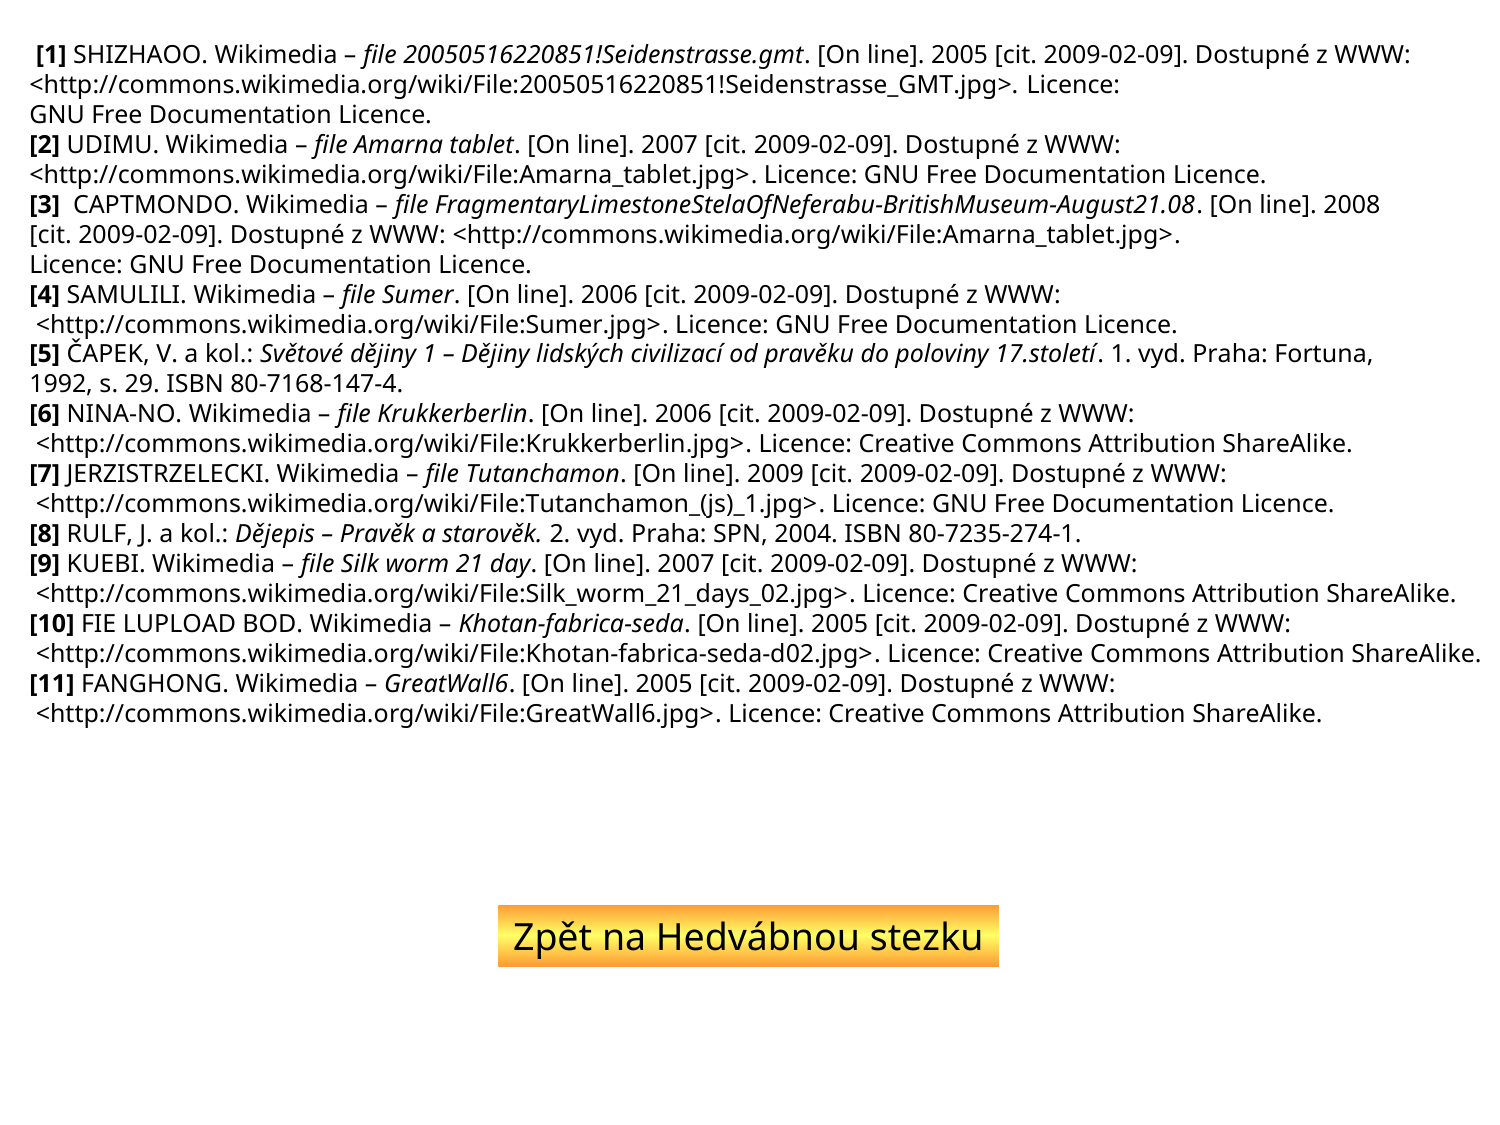

[1] SHIZHAOO. Wikimedia – file 20050516220851!Seidenstrasse.gmt. [On line]. 2005 [cit. 2009-02-09]. Dostupné z WWW:
<http://commons.wikimedia.org/wiki/File:20050516220851!Seidenstrasse_GMT.jpg>. Licence:
GNU Free Documentation Licence.
[2] UDIMU. Wikimedia – file Amarna tablet. [On line]. 2007 [cit. 2009-02-09]. Dostupné z WWW:
<http://commons.wikimedia.org/wiki/File:Amarna_tablet.jpg>. Licence: GNU Free Documentation Licence.
[3] CAPTMONDO. Wikimedia – file FragmentaryLimestoneStelaOfNeferabu-BritishMuseum-August21.08. [On line]. 2008
[cit. 2009-02-09]. Dostupné z WWW: <http://commons.wikimedia.org/wiki/File:Amarna_tablet.jpg>.
Licence: GNU Free Documentation Licence.
[4] SAMULILI. Wikimedia – file Sumer. [On line]. 2006 [cit. 2009-02-09]. Dostupné z WWW:
 <http://commons.wikimedia.org/wiki/File:Sumer.jpg>. Licence: GNU Free Documentation Licence.
[5] ČAPEK, V. a kol.: Světové dějiny 1 – Dějiny lidských civilizací od pravěku do poloviny 17.století. 1. vyd. Praha: Fortuna,
1992, s. 29. ISBN 80-7168-147-4.
[6] NINA-NO. Wikimedia – file Krukkerberlin. [On line]. 2006 [cit. 2009-02-09]. Dostupné z WWW:
 <http://commons.wikimedia.org/wiki/File:Krukkerberlin.jpg>. Licence: Creative Commons Attribution ShareAlike.
[7] JERZISTRZELECKI. Wikimedia – file Tutanchamon. [On line]. 2009 [cit. 2009-02-09]. Dostupné z WWW:
 <http://commons.wikimedia.org/wiki/File:Tutanchamon_(js)_1.jpg>. Licence: GNU Free Documentation Licence.
[8] RULF, J. a kol.: Dějepis – Pravěk a starověk. 2. vyd. Praha: SPN, 2004. ISBN 80-7235-274-1.
[9] KUEBI. Wikimedia – file Silk worm 21 day. [On line]. 2007 [cit. 2009-02-09]. Dostupné z WWW:
 <http://commons.wikimedia.org/wiki/File:Silk_worm_21_days_02.jpg>. Licence: Creative Commons Attribution ShareAlike.
[10] FIE LUPLOAD BOD. Wikimedia – Khotan-fabrica-seda. [On line]. 2005 [cit. 2009-02-09]. Dostupné z WWW:
 <http://commons.wikimedia.org/wiki/File:Khotan-fabrica-seda-d02.jpg>. Licence: Creative Commons Attribution ShareAlike.
[11] FANGHONG. Wikimedia – GreatWall6. [On line]. 2005 [cit. 2009-02-09]. Dostupné z WWW:
 <http://commons.wikimedia.org/wiki/File:GreatWall6.jpg>. Licence: Creative Commons Attribution ShareAlike.
Zpět na Hedvábnou stezku